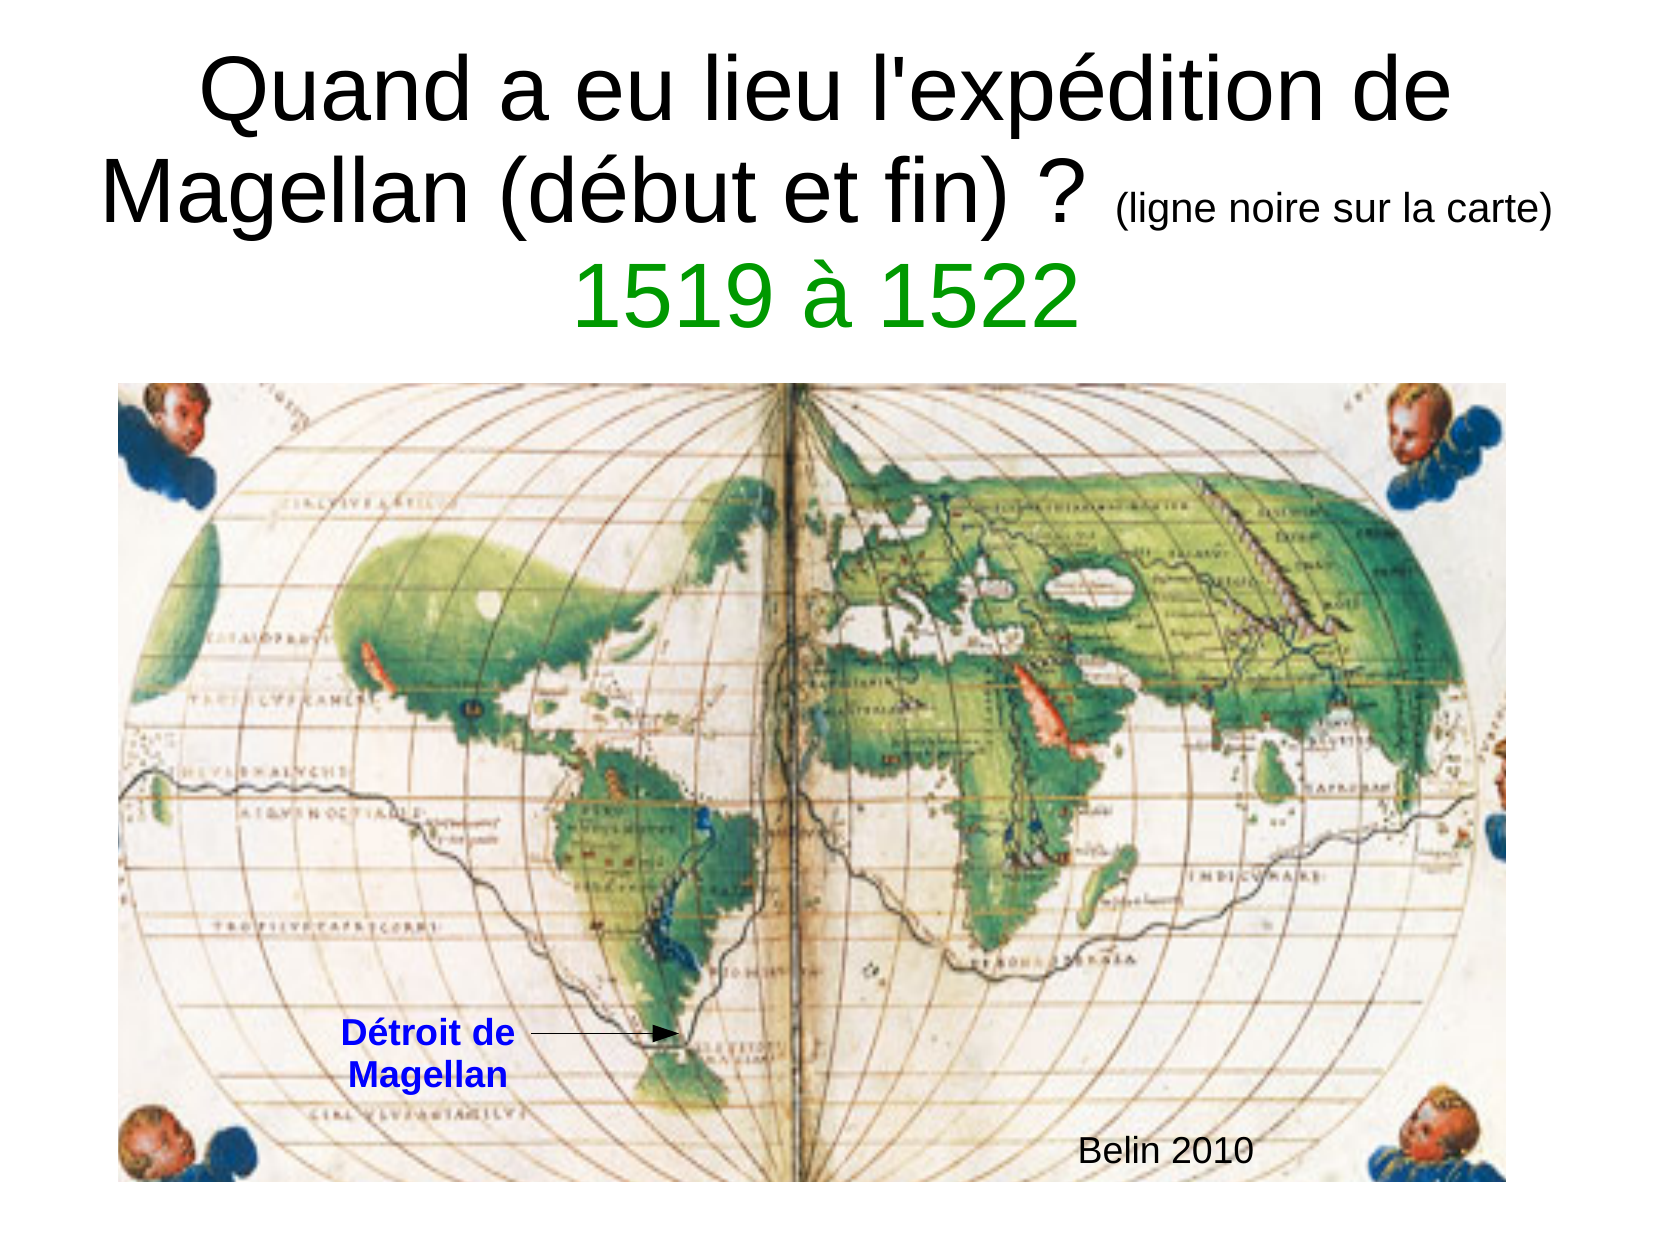

Quand a eu lieu l'expédition de Magellan (début et fin) ? (ligne noire sur la carte)
1519 à 1522
Détroit de Magellan
Belin 2010